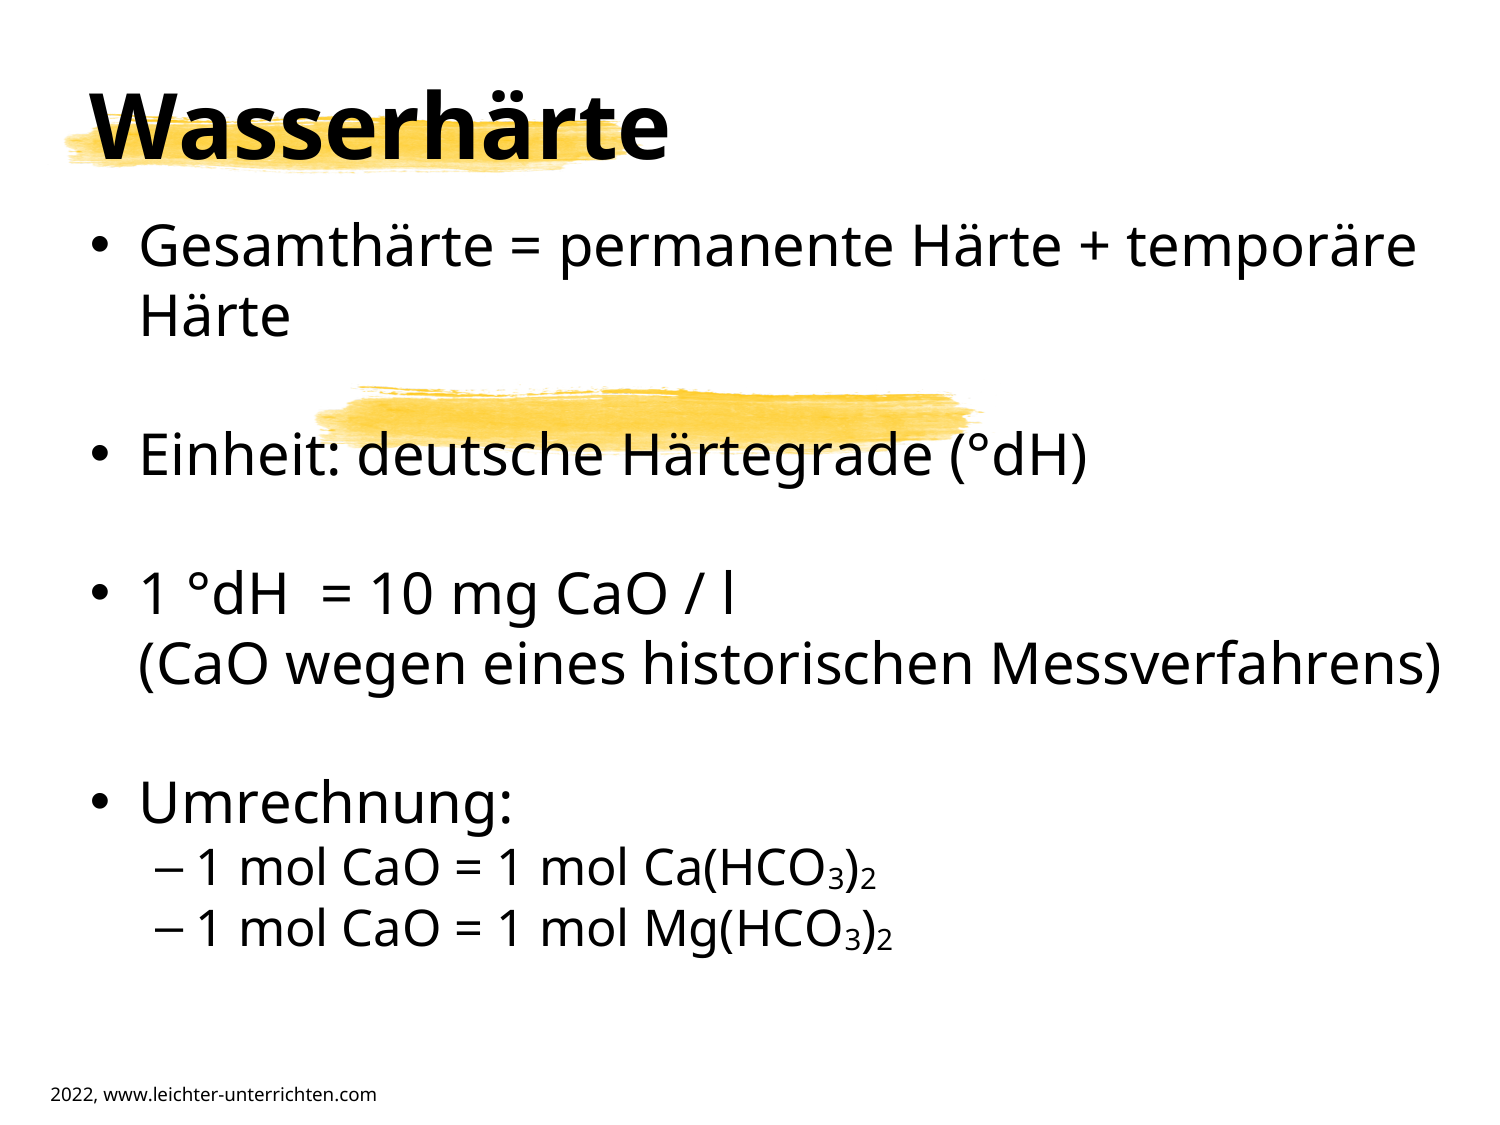

# Wasserhärte
Gesamthärte = permanente Härte + temporäre Härte
Einheit: deutsche Härtegrade (°dH)
1 °dH = 10 mg CaO / l
(CaO wegen eines historischen Messverfahrens)
Umrechnung:
1 mol CaO = 1 mol Ca(HCO3)2
1 mol CaO = 1 mol Mg(HCO3)2